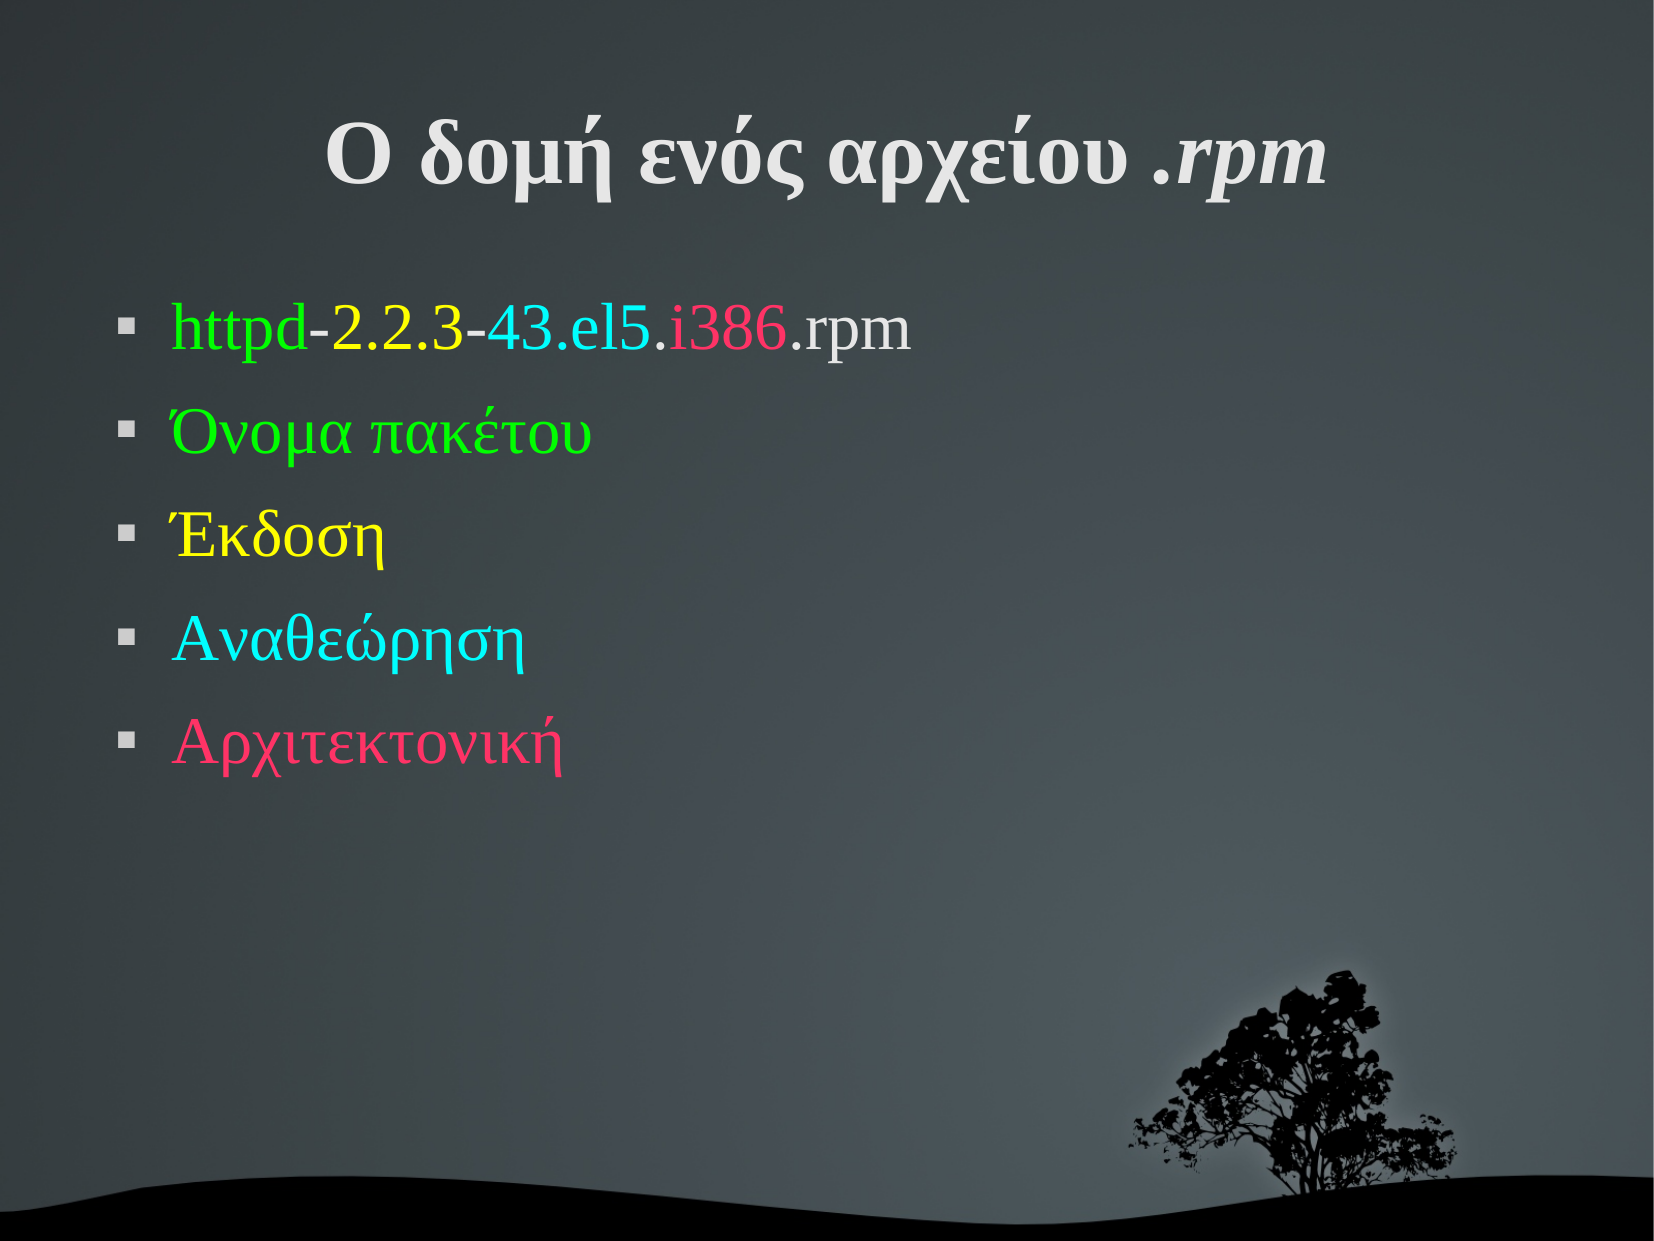

# O δομή ενός αρχείου .rpm
httpd-2.2.3-43.el5.i386.rpm
Όνομα πακέτου
Έκδοση
Αναθεώρηση
Αρχιτεκτονική